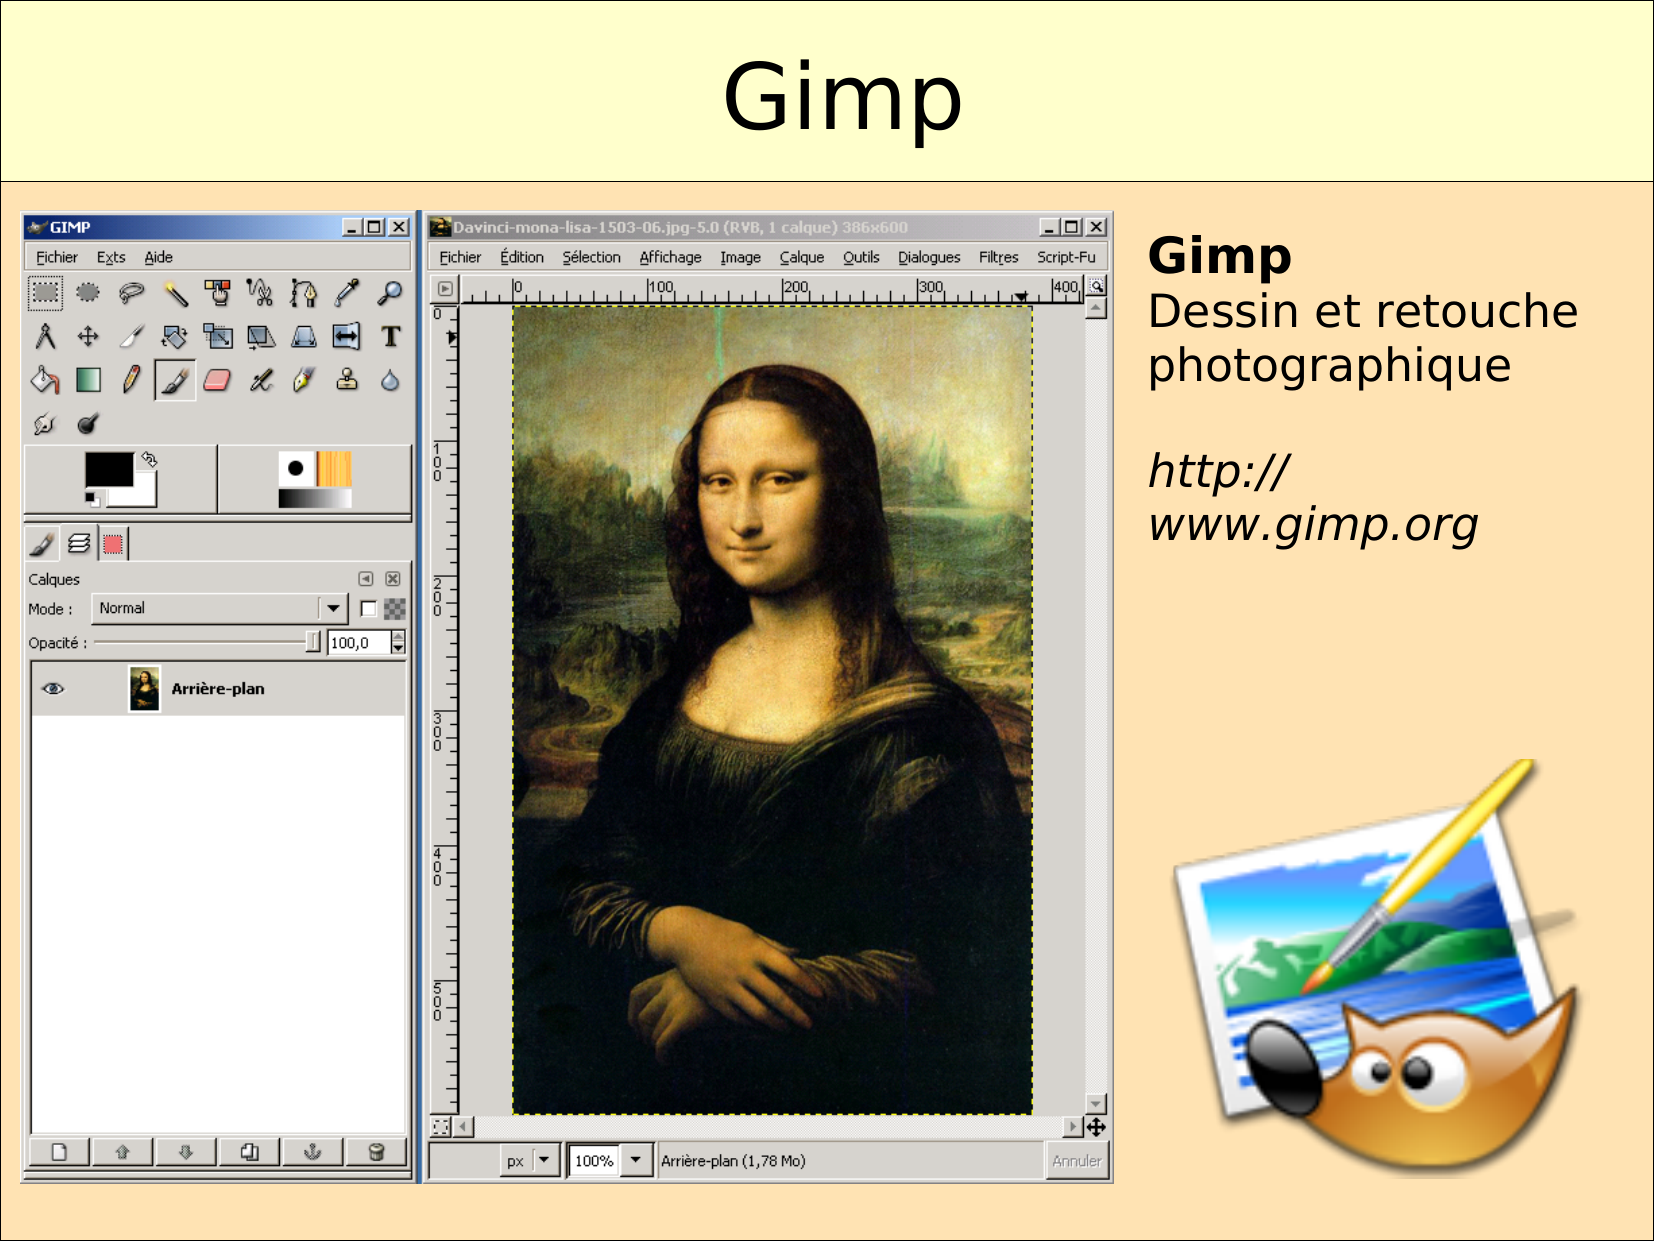

# Gimp
Gimp
Dessin et retouche photographique
http://www.gimp.org